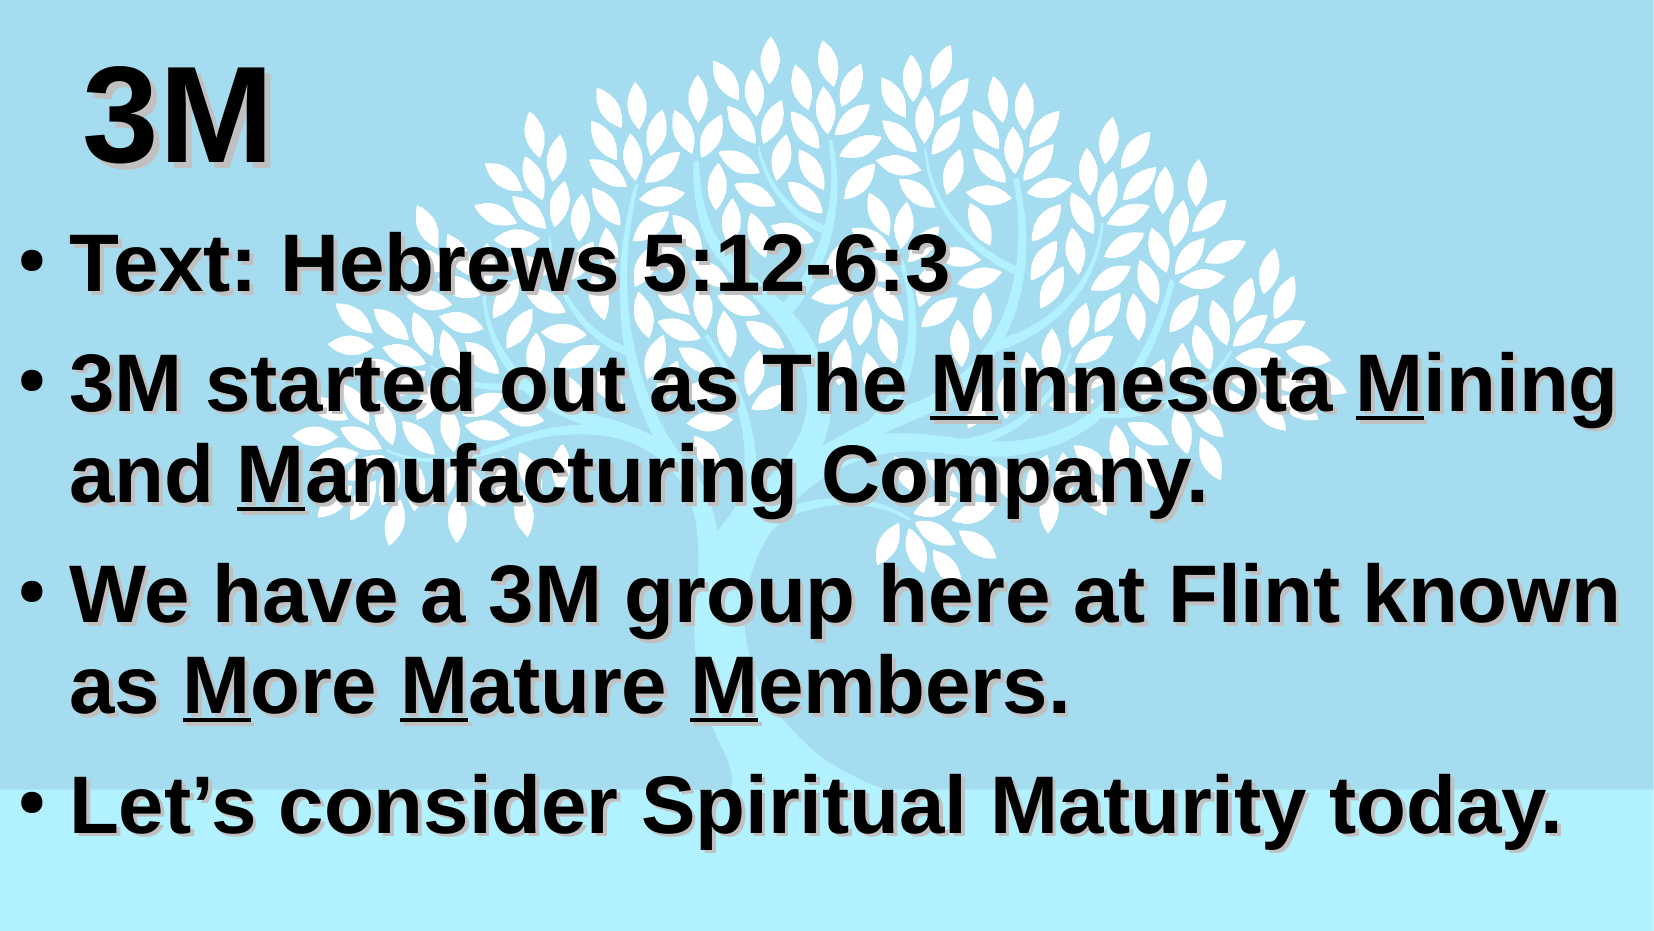

# 3M
Text: Hebrews 5:12-6:3
3M started out as The Minnesota Mining and Manufacturing Company.
We have a 3M group here at Flint known as More Mature Members.
Let’s consider Spiritual Maturity today.